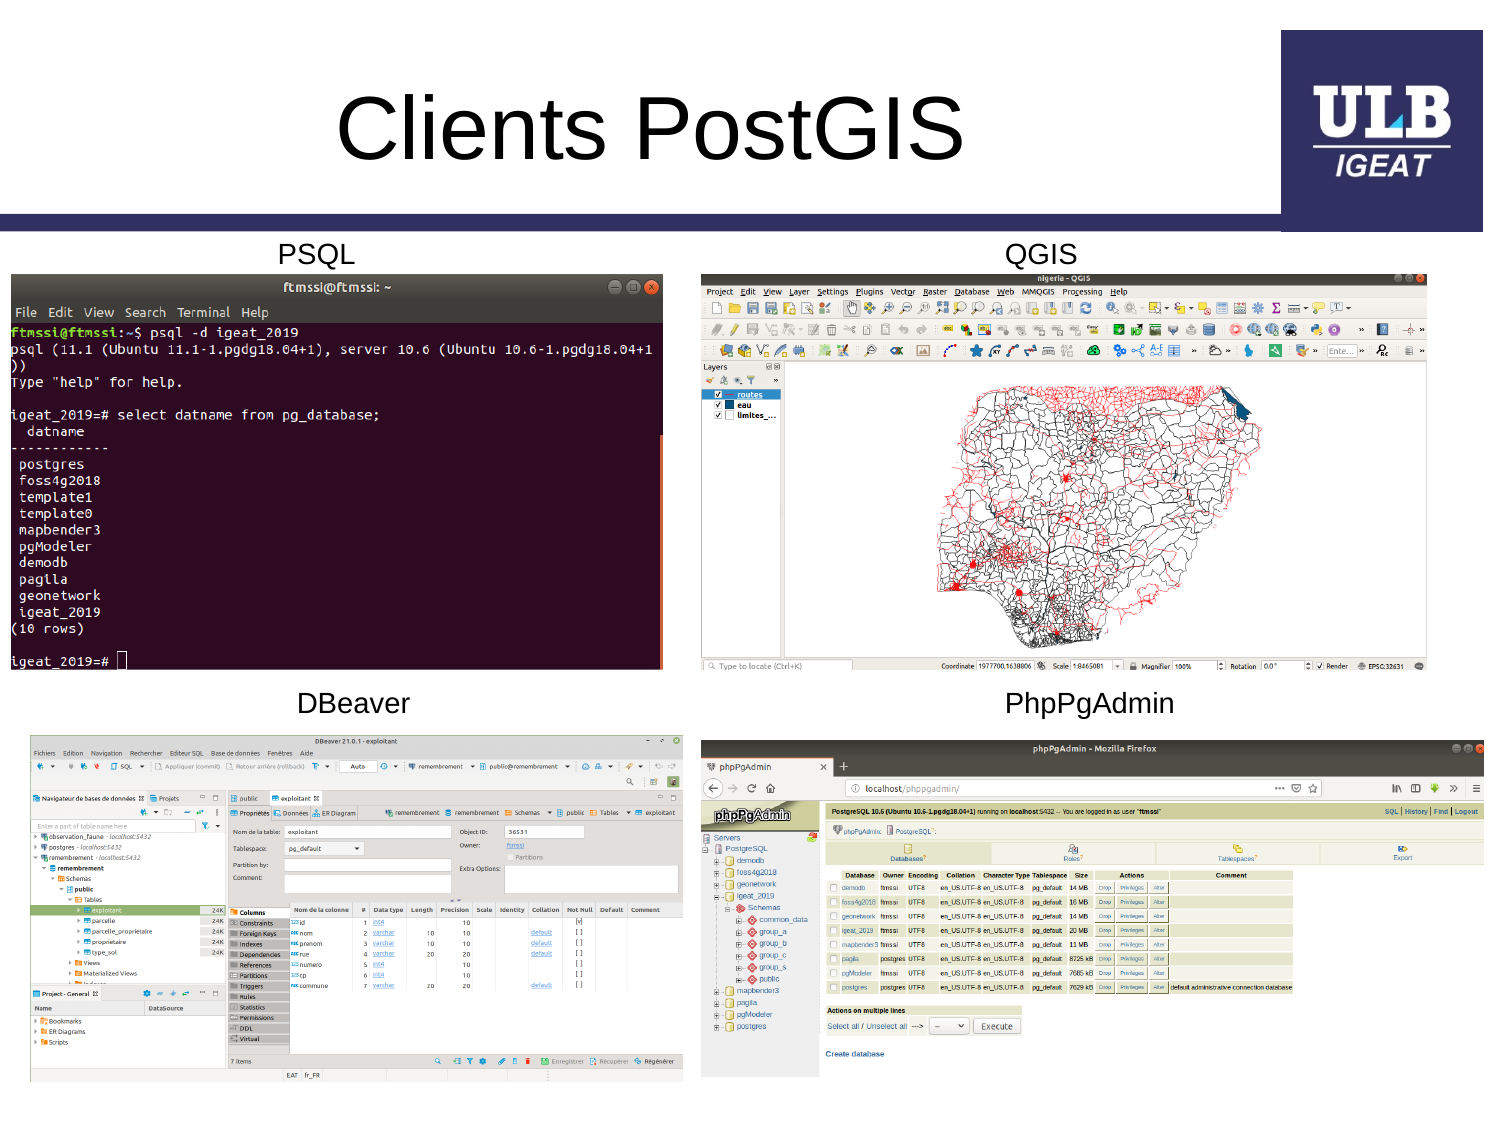

# Clients PostGIS
PSQL
QGIS
DBeaver
PhpPgAdmin